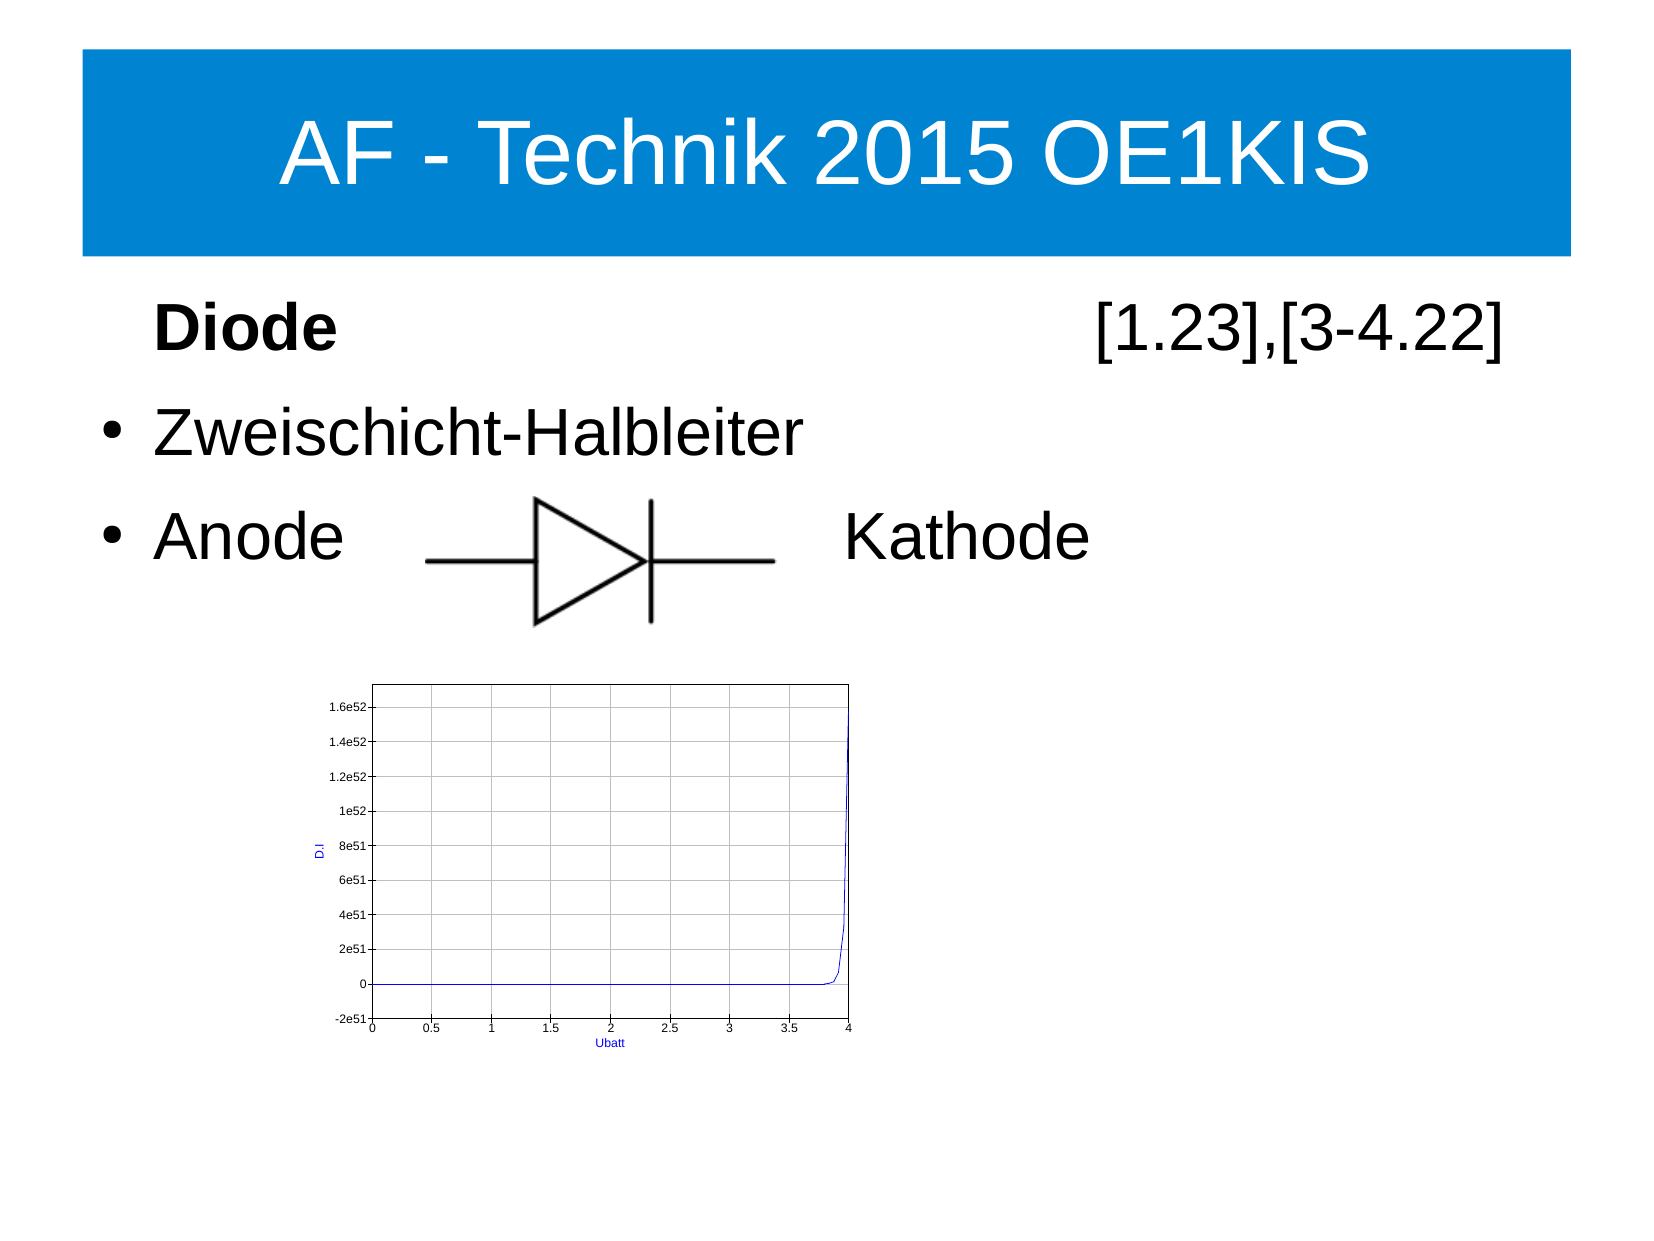

#
AF - Technik 2015 OE1KIS
Diode [1.23],[3-4.22]
Zweischicht-Halbleiter
Anode Kathode